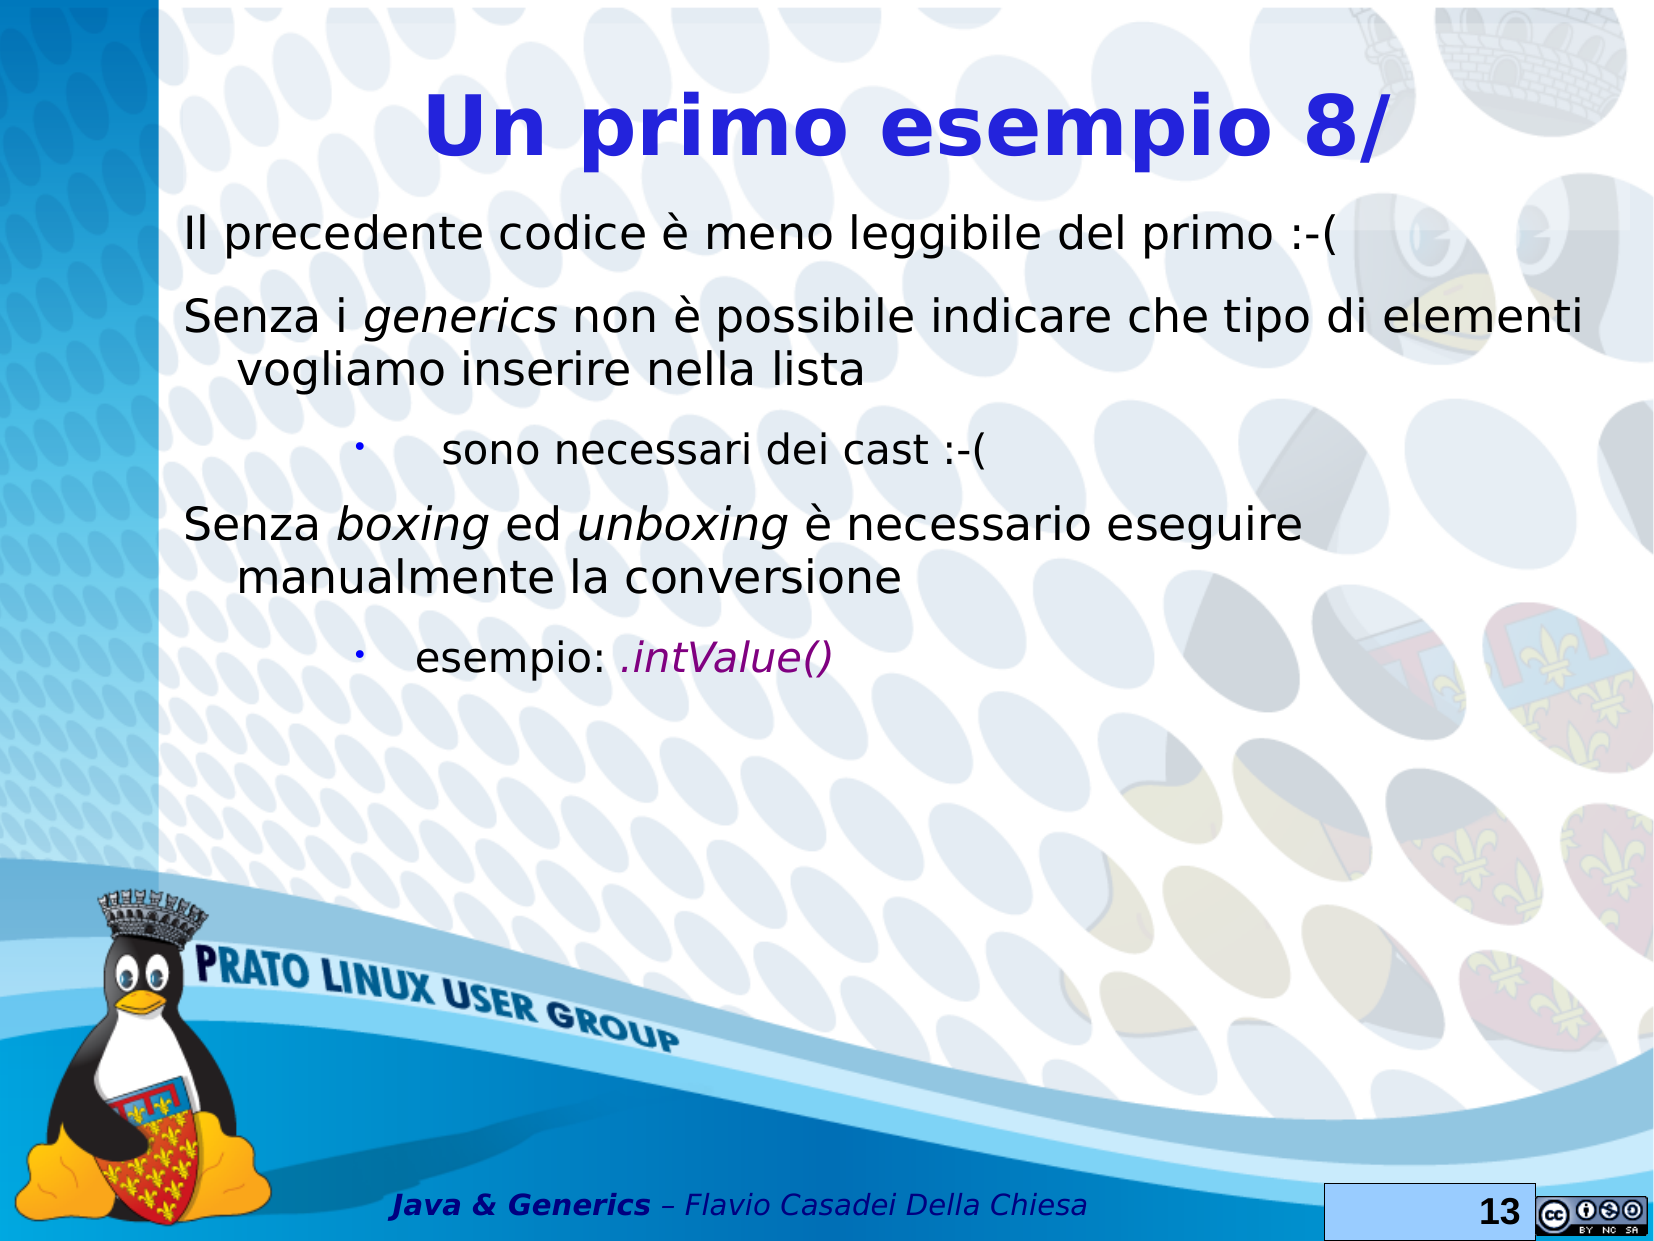

# Un primo esempio 8/
Il precedente codice è meno leggibile del primo :-(
Senza i generics non è possibile indicare che tipo di elementi vogliamo inserire nella lista
 sono necessari dei cast :-(
Senza boxing ed unboxing è necessario eseguire manualmente la conversione
 esempio: .intValue()